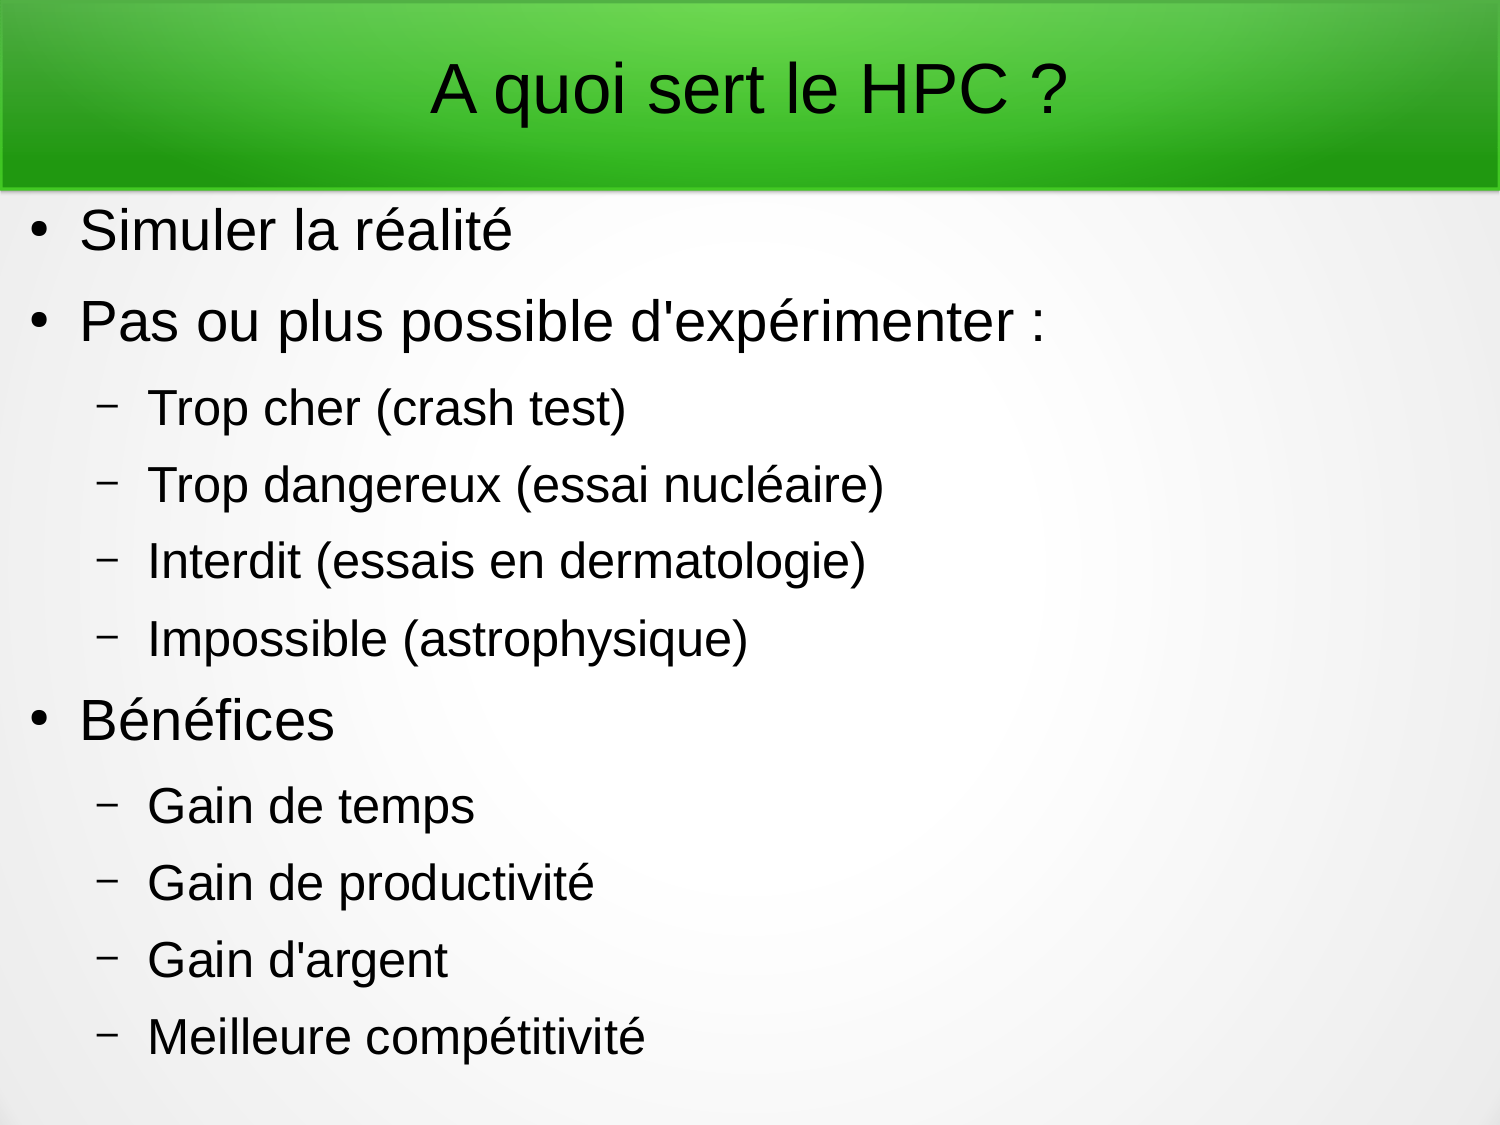

# A quoi sert le HPC ?
Simuler la réalité
Pas ou plus possible d'expérimenter :
Trop cher (crash test)
Trop dangereux (essai nucléaire)
Interdit (essais en dermatologie)
Impossible (astrophysique)
Bénéfices
Gain de temps
Gain de productivité
Gain d'argent
Meilleure compétitivité